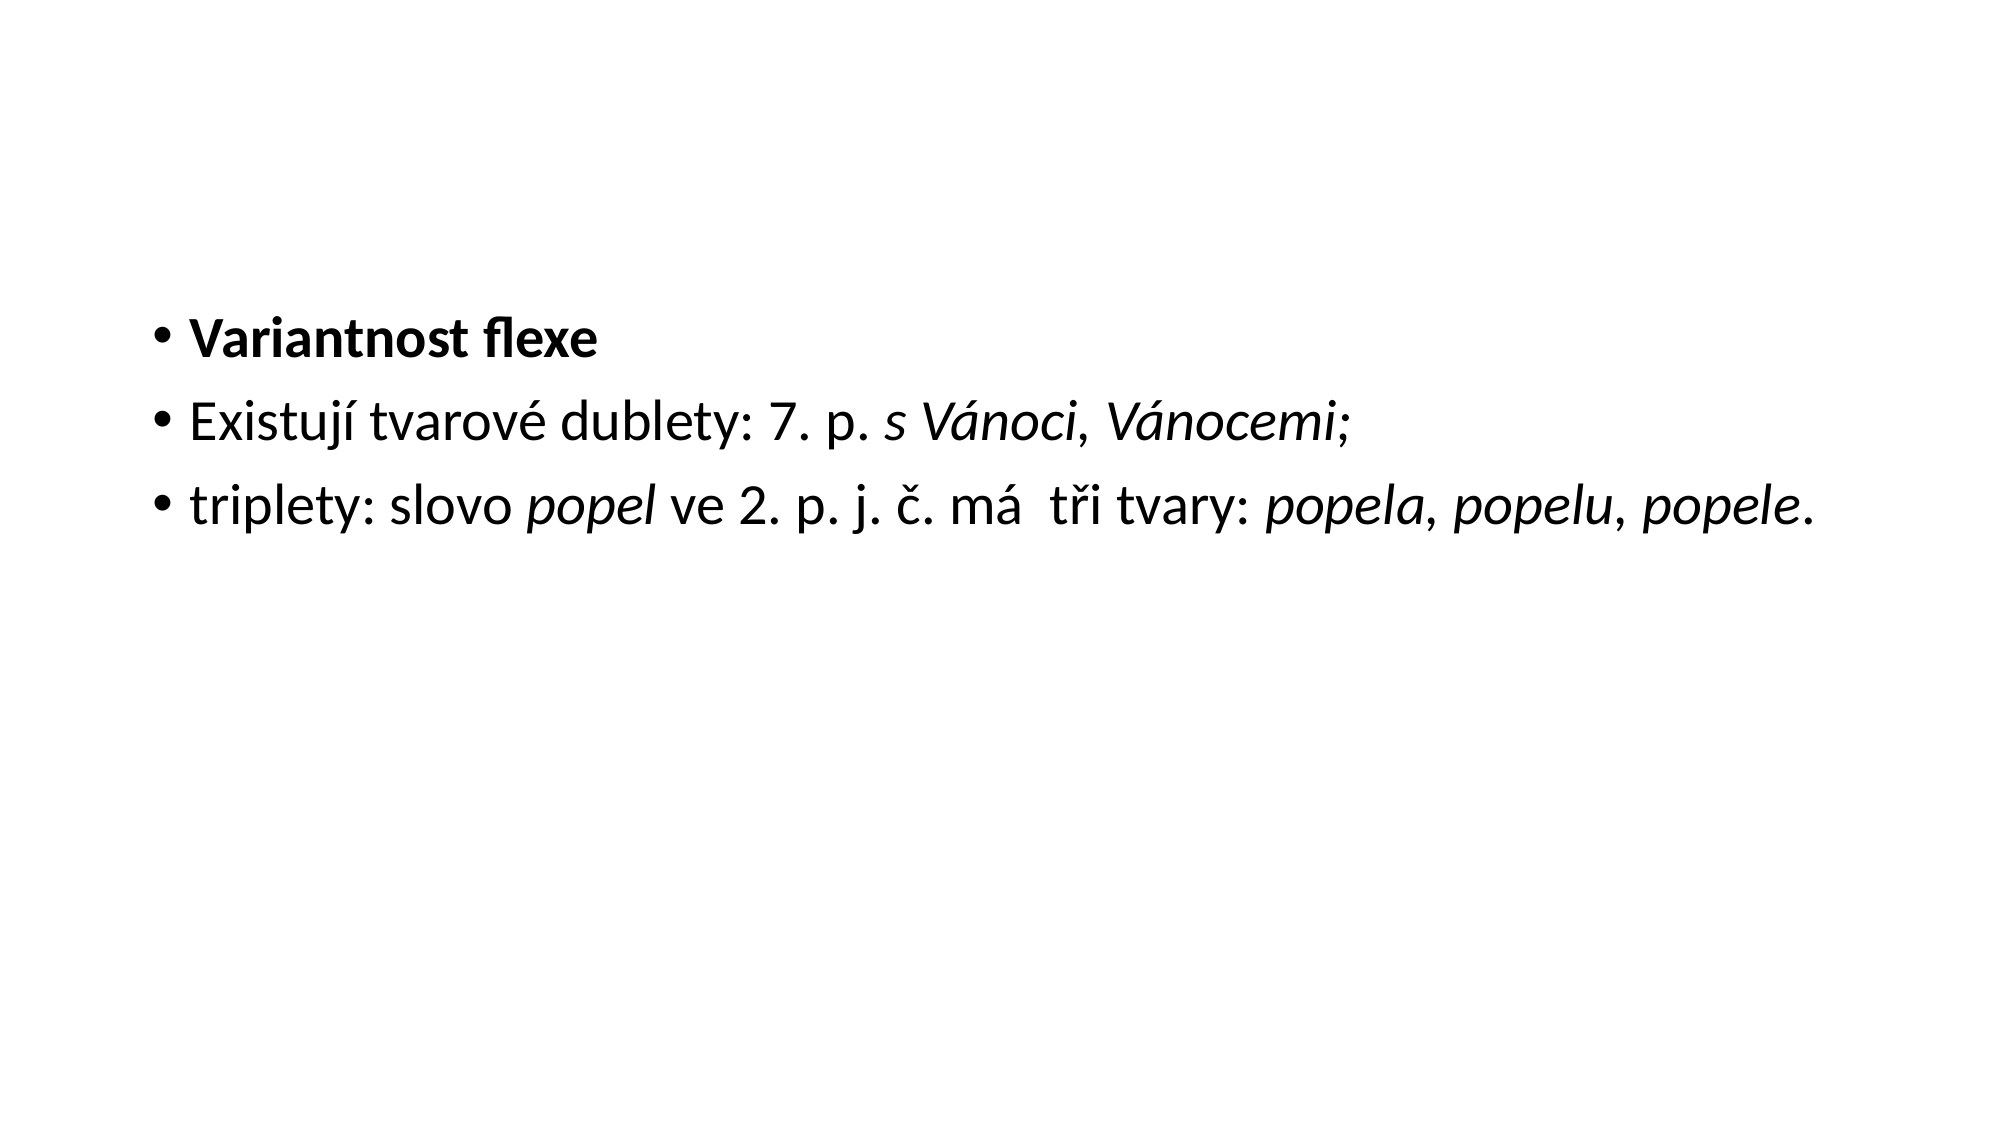

#
Variantnost flexe
Existují tvarové dublety: 7. p. s Vánoci, Vánocemi;
triplety: slovo popel ve 2. p. j. č. má tři tvary: popela, popelu, popele.